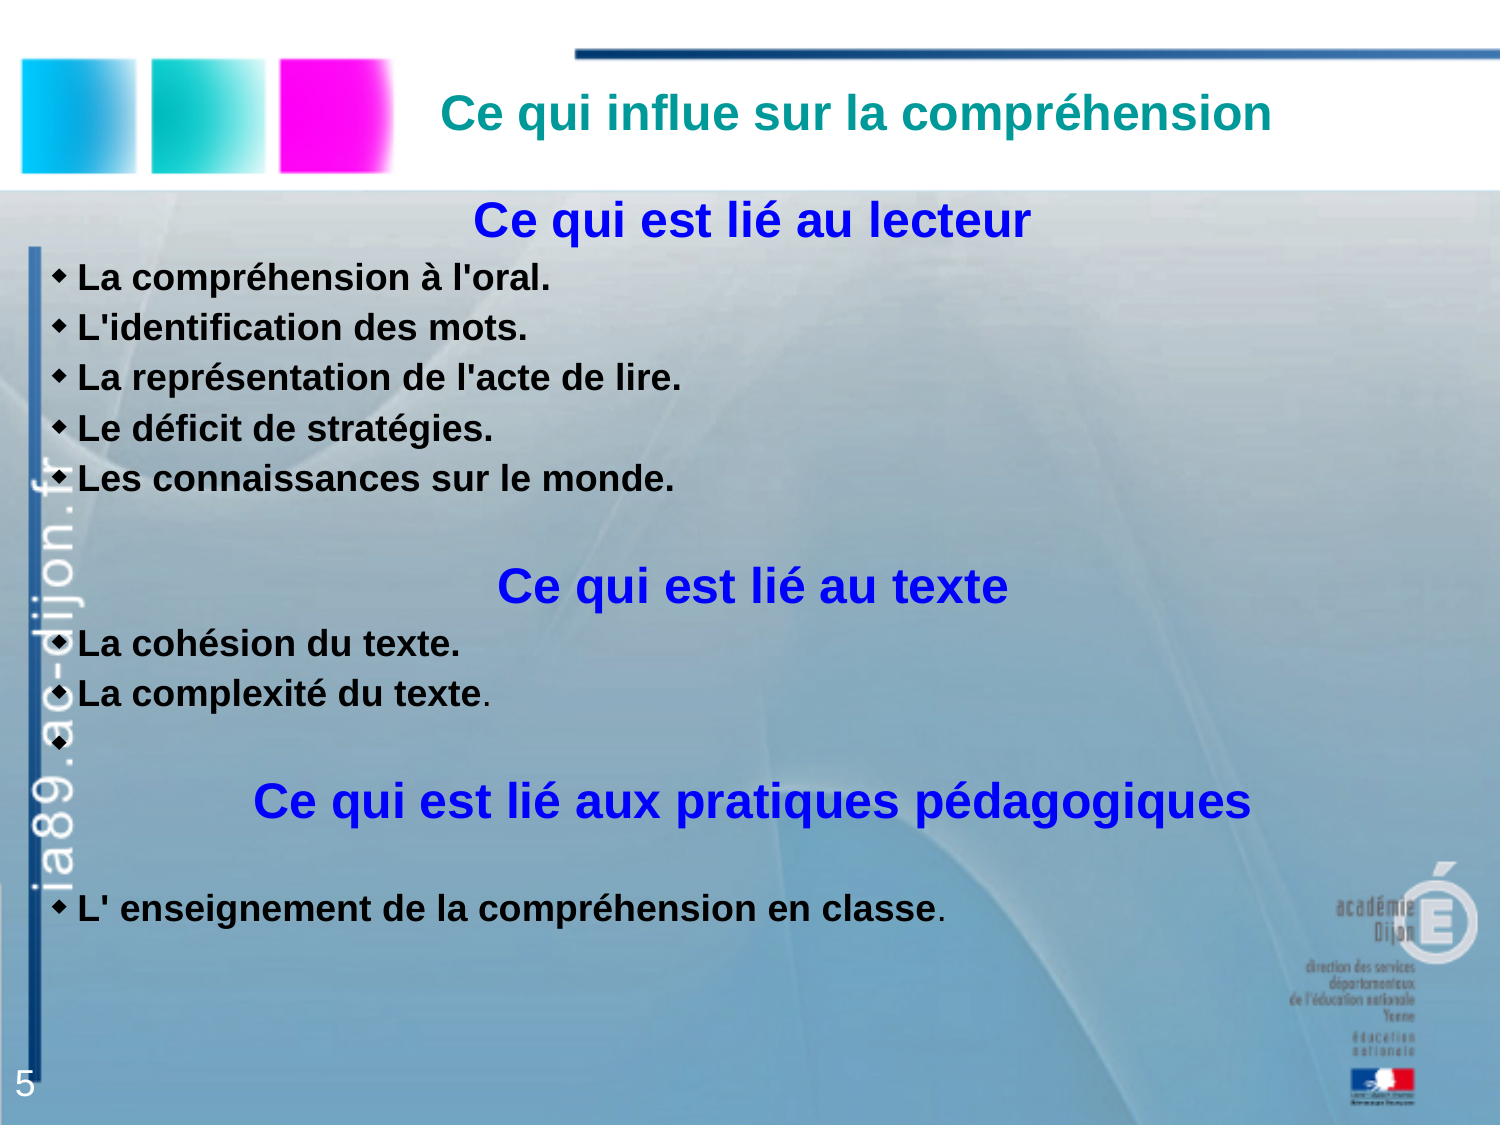

# Ce qui influe sur la compréhension
Ce qui est lié au lecteur
 La compréhension à l'oral.
 L'identification des mots.
 La représentation de l'acte de lire.
 Le déficit de stratégies.
 Les connaissances sur le monde.
Ce qui est lié au texte
 La cohésion du texte.
 La complexité du texte.
Ce qui est lié aux pratiques pédagogiques
 L' enseignement de la compréhension en classe.